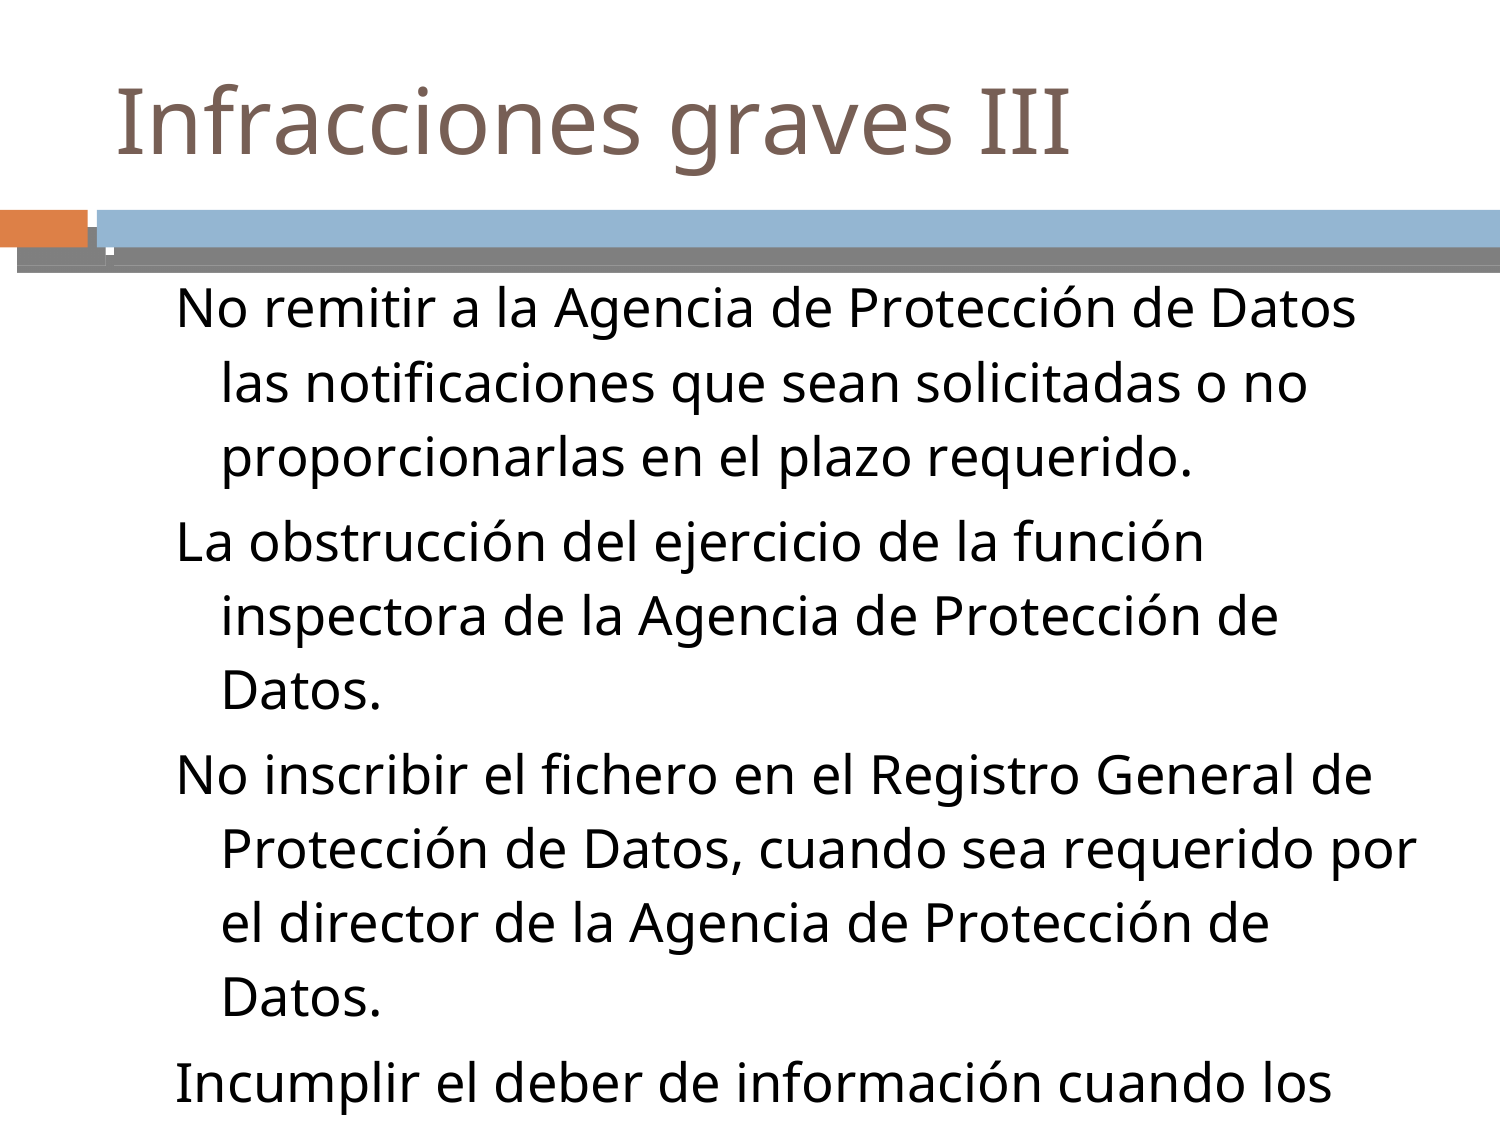

# Infracciones graves III
No remitir a la Agencia de Protección de Datos las notificaciones que sean solicitadas o no proporcionarlas en el plazo requerido.
La obstrucción del ejercicio de la función inspectora de la Agencia de Protección de Datos.
No inscribir el fichero en el Registro General de Protección de Datos, cuando sea requerido por el director de la Agencia de Protección de Datos.
Incumplir el deber de información cuando los datos hayan sido recabados de persona distinta del afectado.